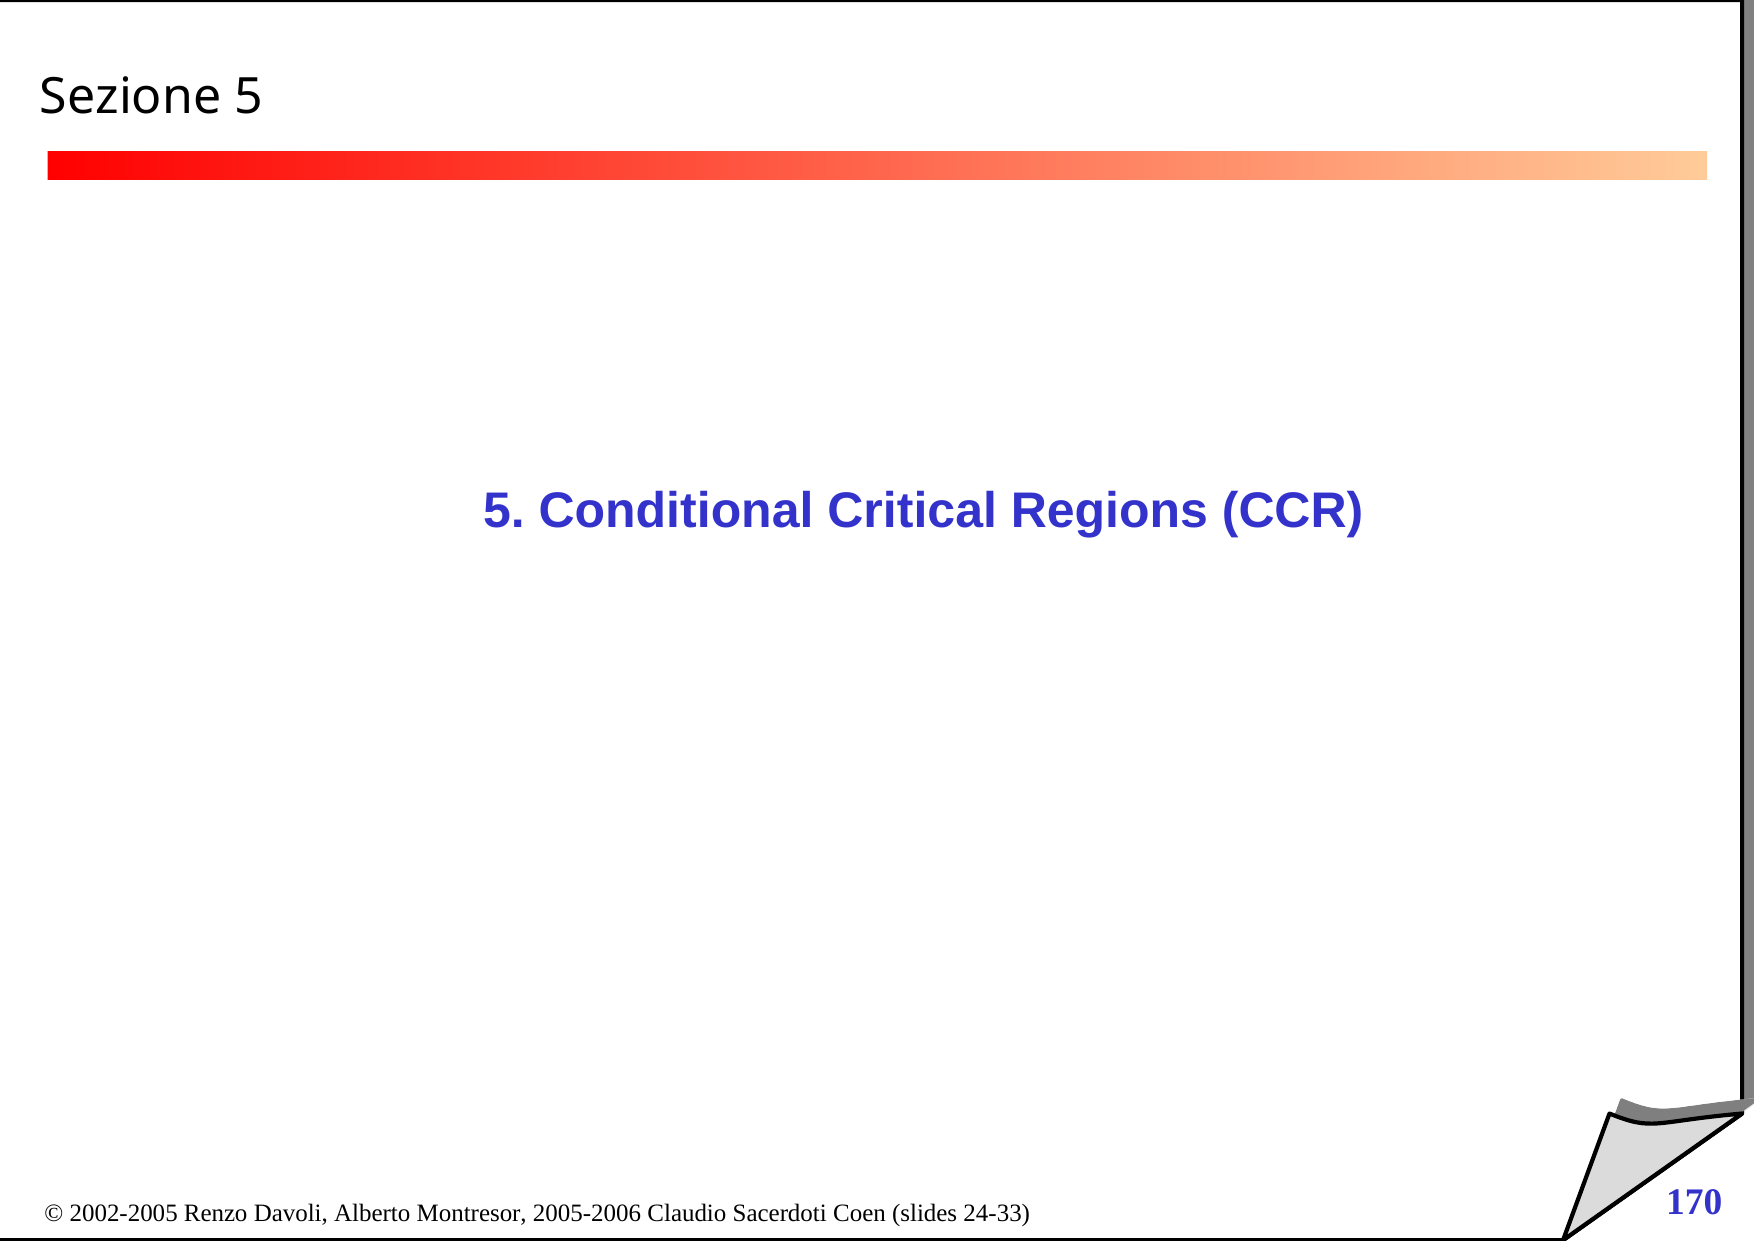

# Sezione 5
5. Conditional Critical Regions (CCR)